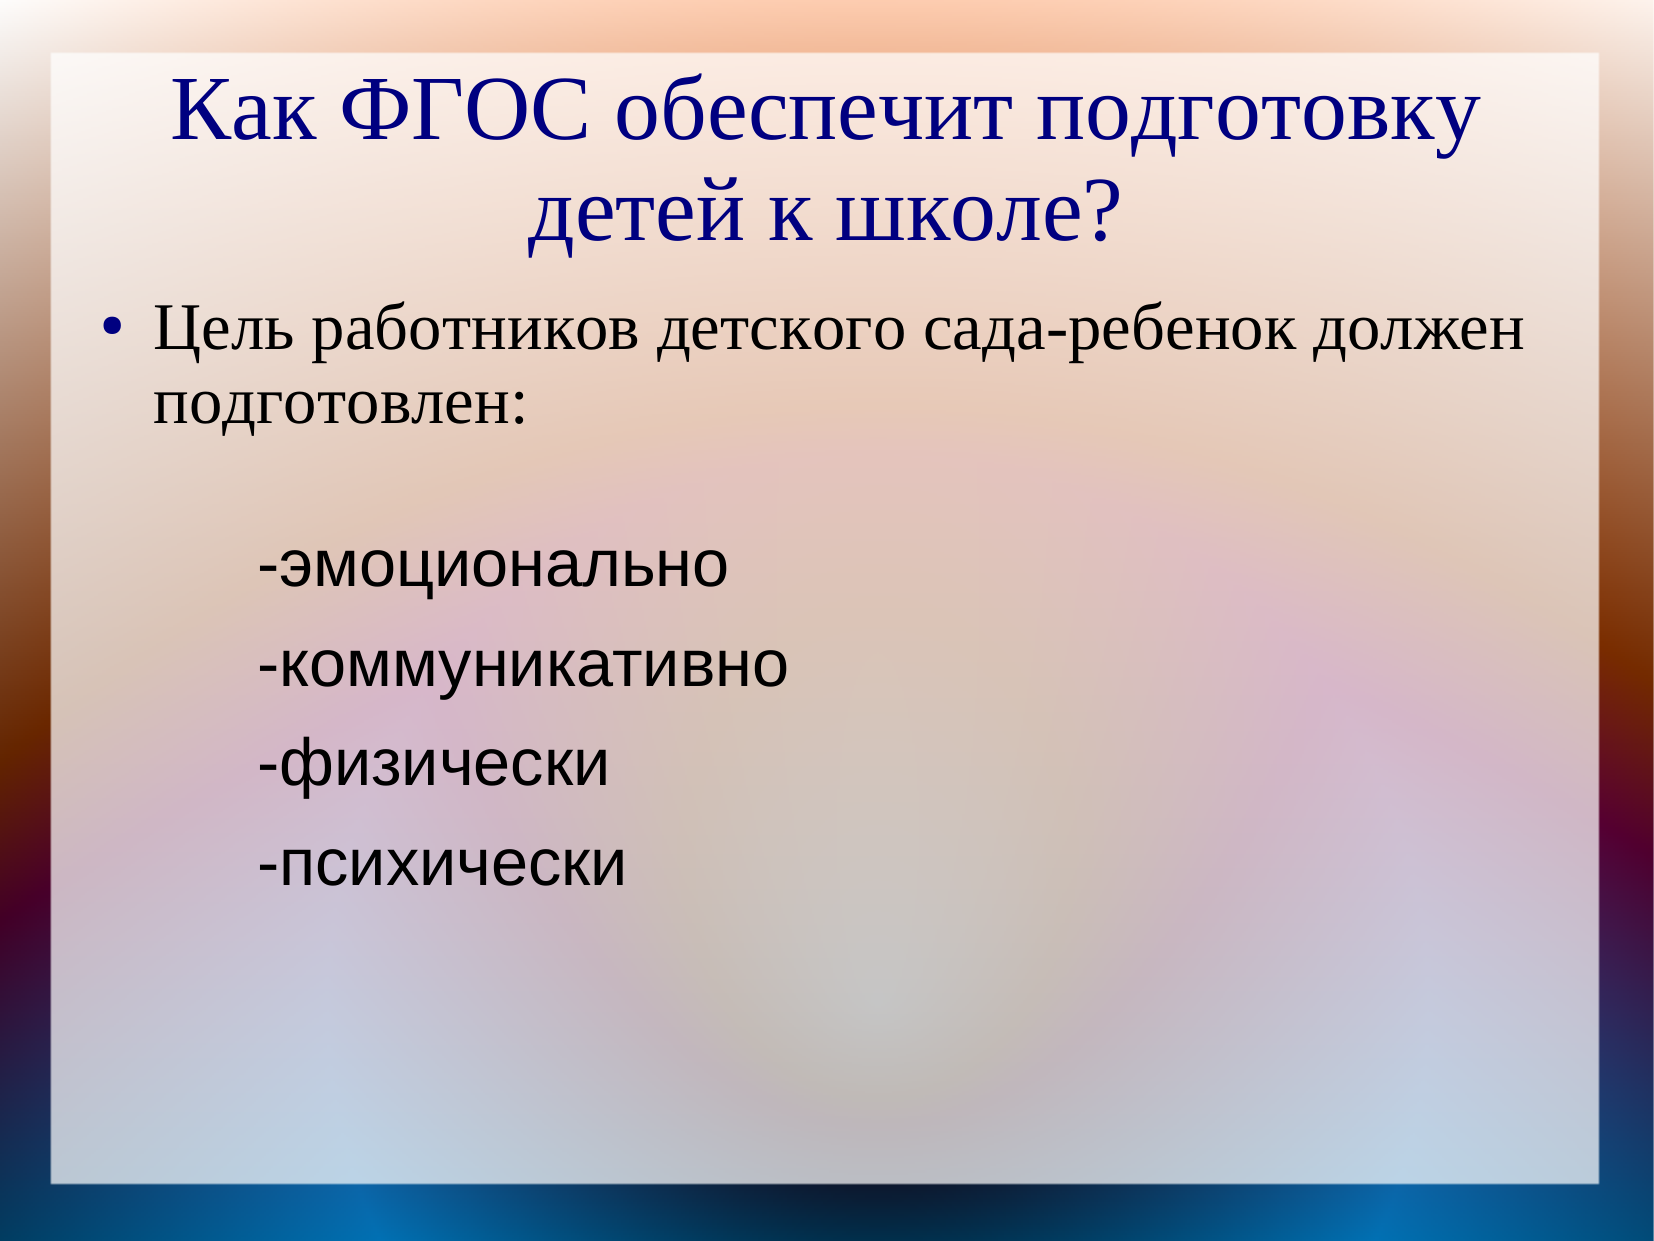

# Как ФГОС обеспечит подготовку детей к школе?
Цель работников детского сада-ребенок должен подготовлен:
-эмоционально
-коммуникативно
-физически
-психически